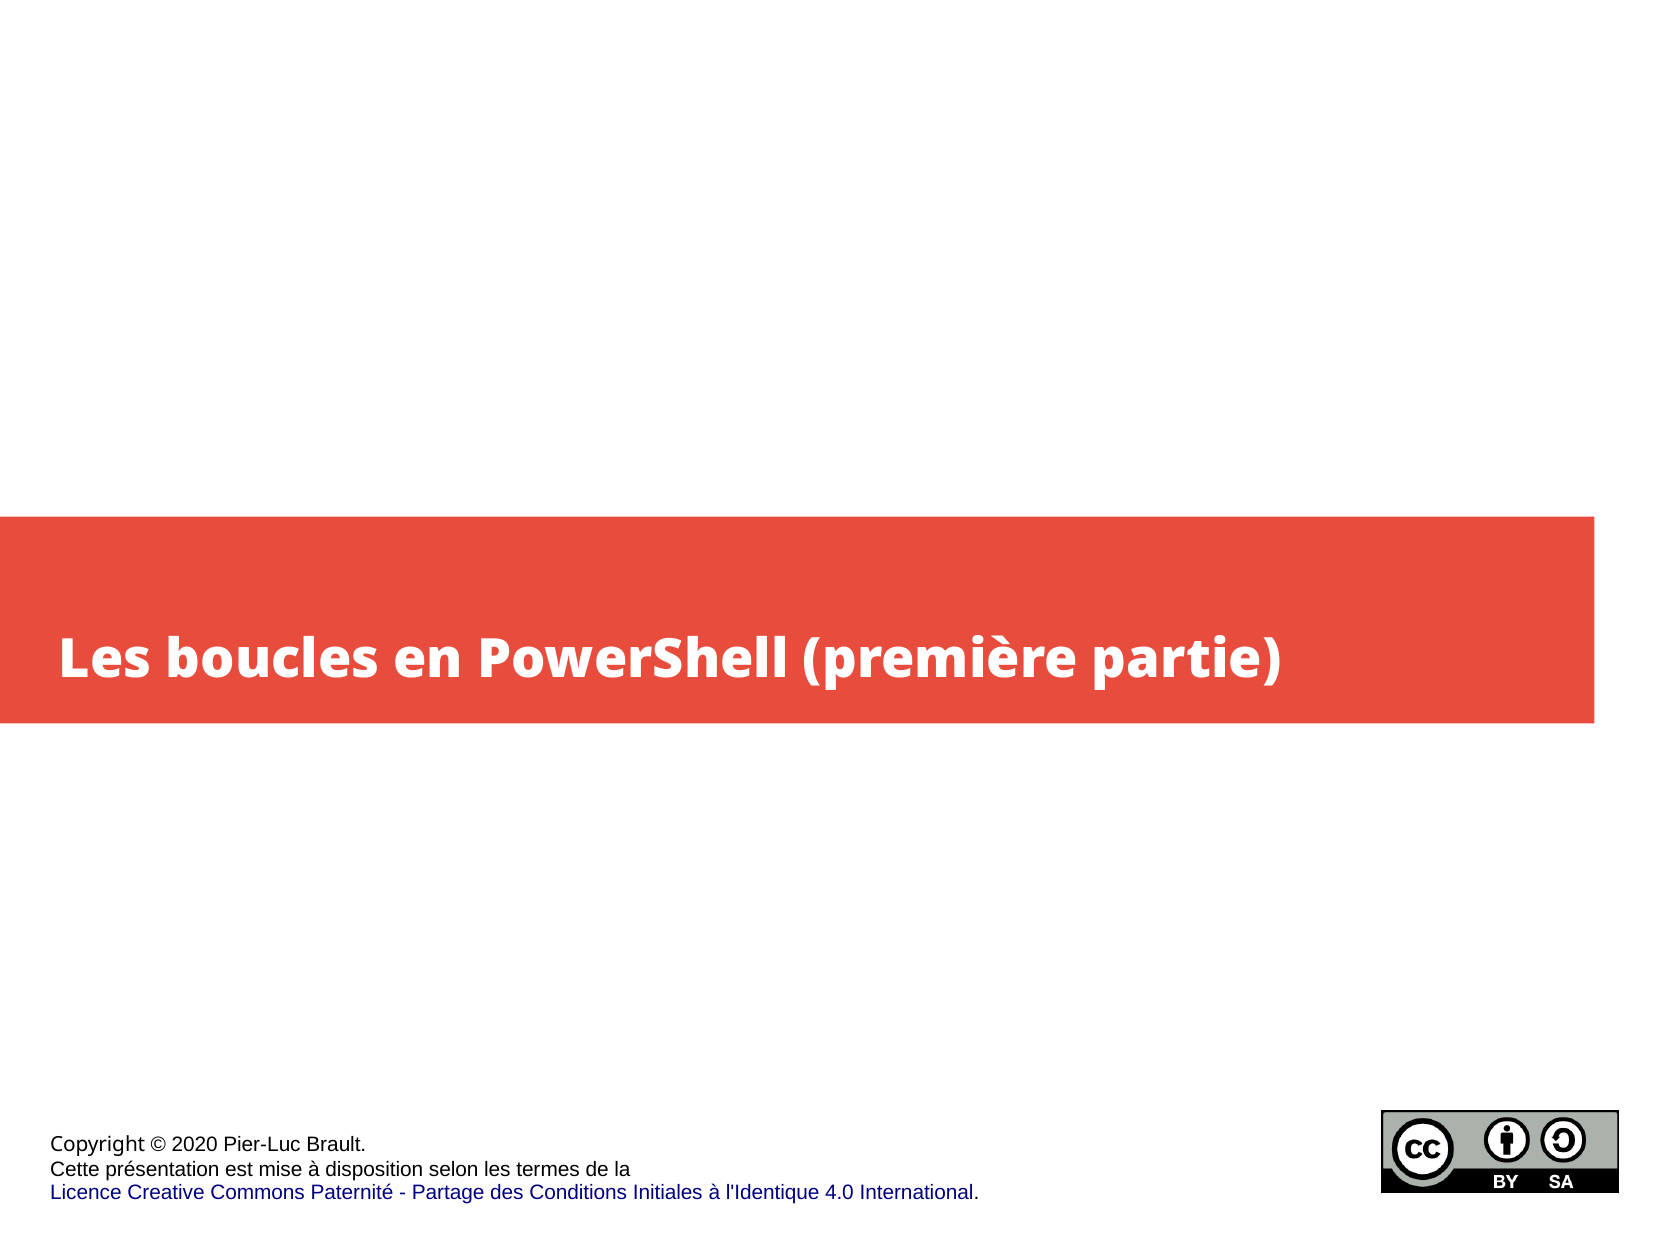

# Les boucles en PowerShell (première partie)
Copyright © 2020 Pier-Luc Brault.
Cette présentation est mise à disposition selon les termes de la Licence Creative Commons Paternité - Partage des Conditions Initiales à l'Identique 4.0 International.